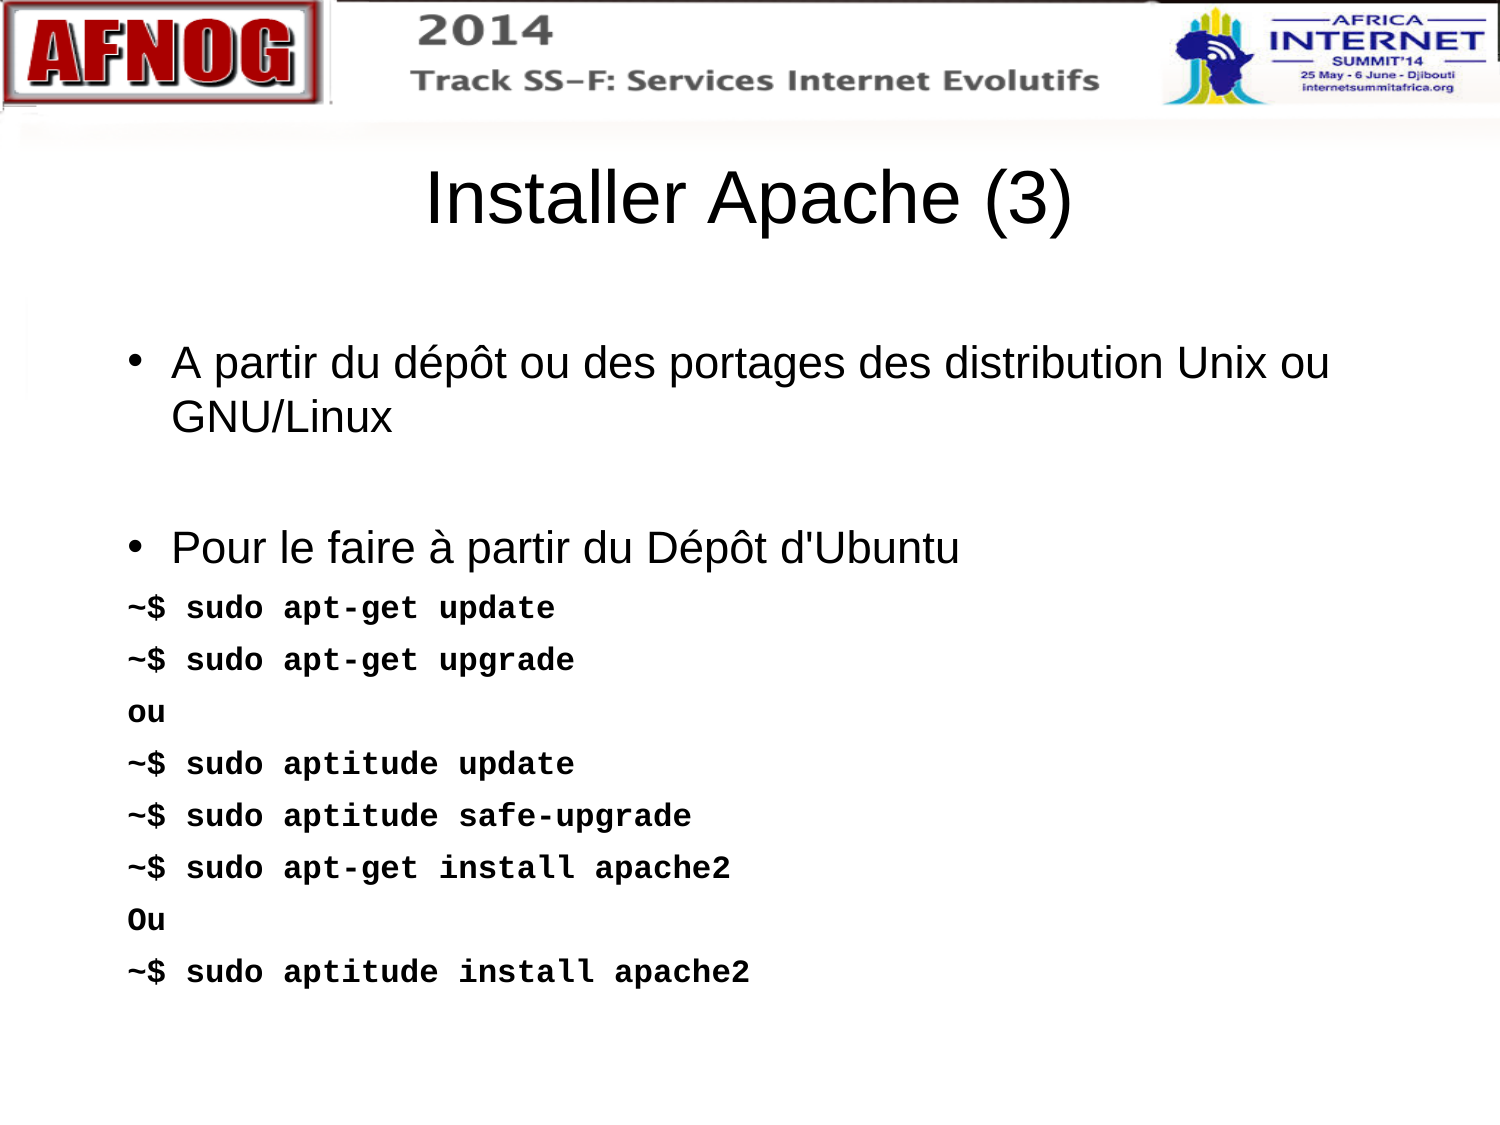

# Installer Apache (3)
A partir du dépôt ou des portages des distribution Unix ou GNU/Linux
Pour le faire à partir du Dépôt d'Ubuntu
~$ sudo apt-get update
~$ sudo apt-get upgrade
ou
~$ sudo aptitude update
~$ sudo aptitude safe-upgrade
~$ sudo apt-get install apache2
Ou
~$ sudo aptitude install apache2
10